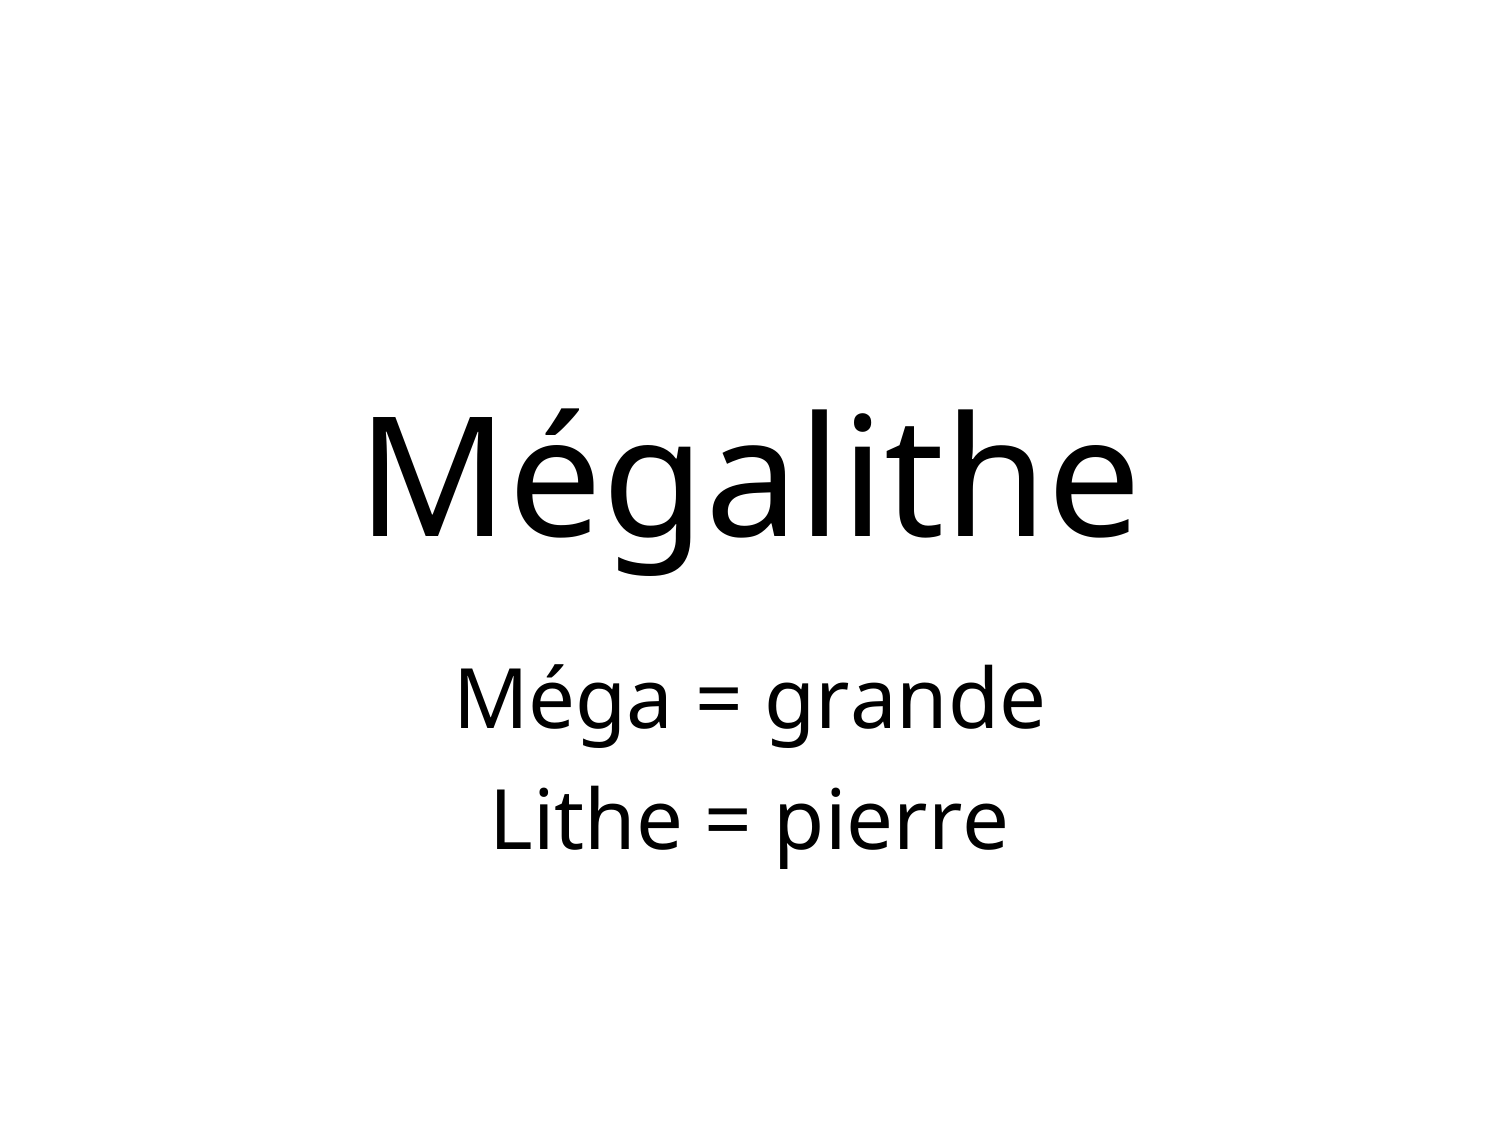

# Mégalithe
Méga = grande
Lithe = pierre